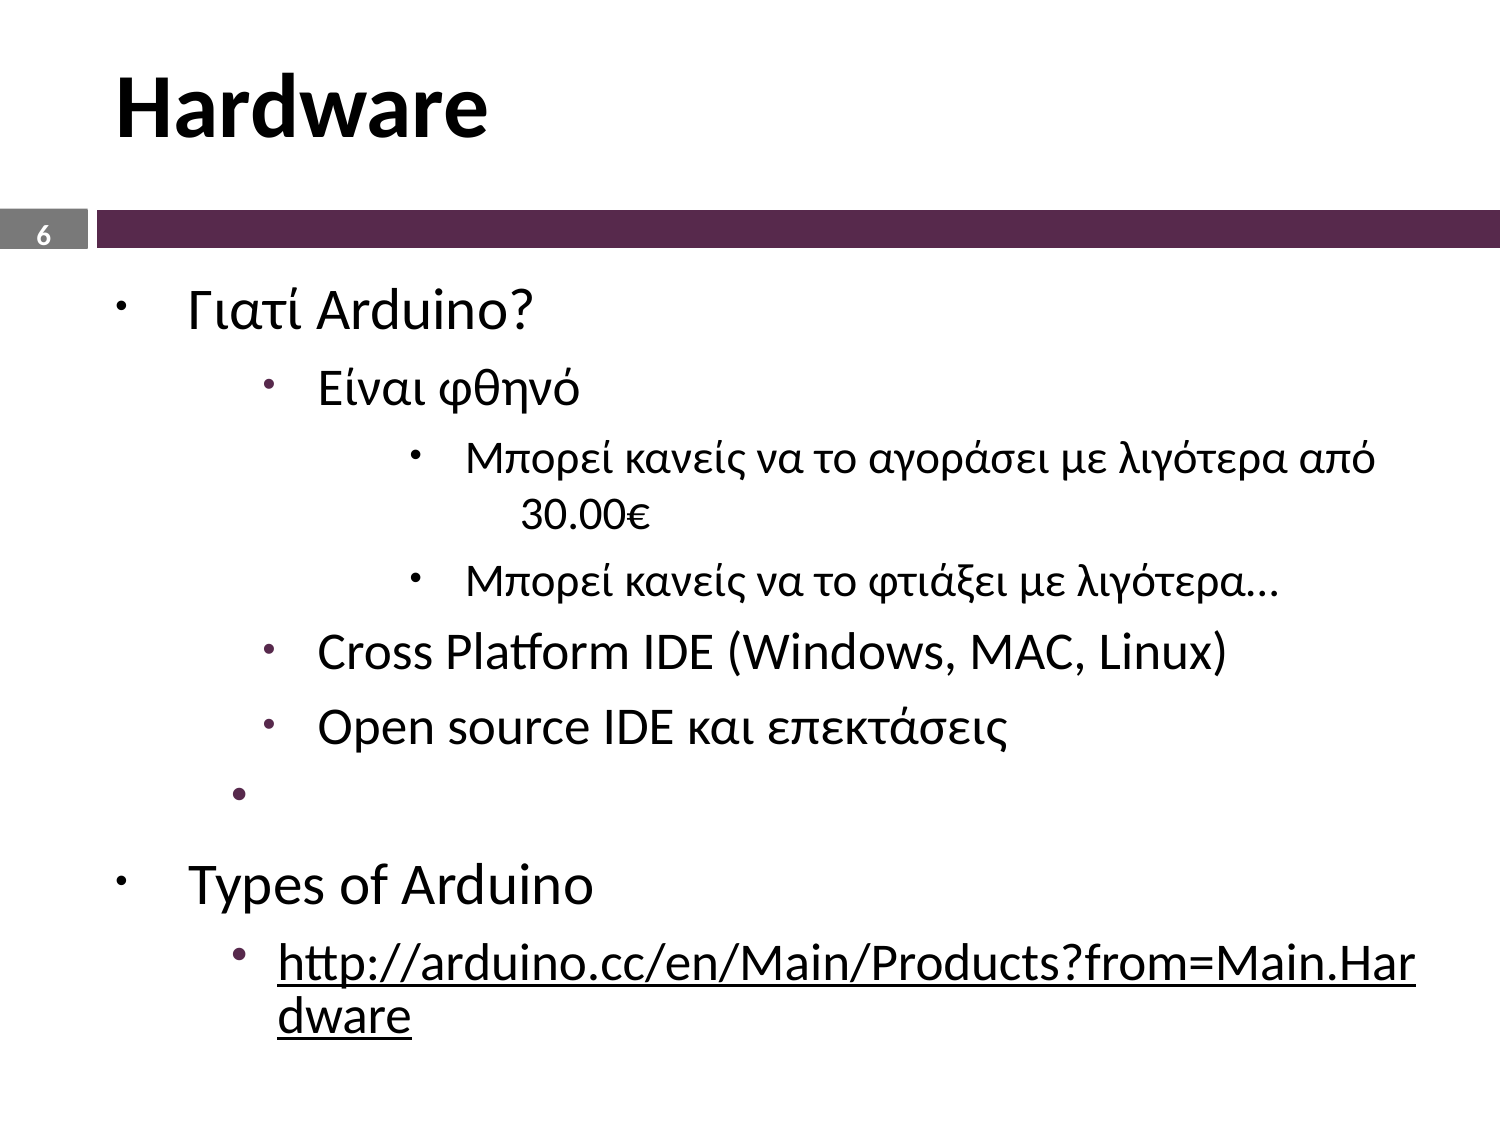

# Hardware
6
Γιατί Arduino?
Είναι φθηνό
Μπορεί κανείς να το αγοράσει με λιγότερα από 30.00€
Μπορεί κανείς να το φτιάξει με λιγότερα…
Cross Platform IDE (Windows, MAC, Linux)
Open source IDE και επεκτάσεις
Types of Arduino
http://arduino.cc/en/Main/Products?from=Main.Hardware